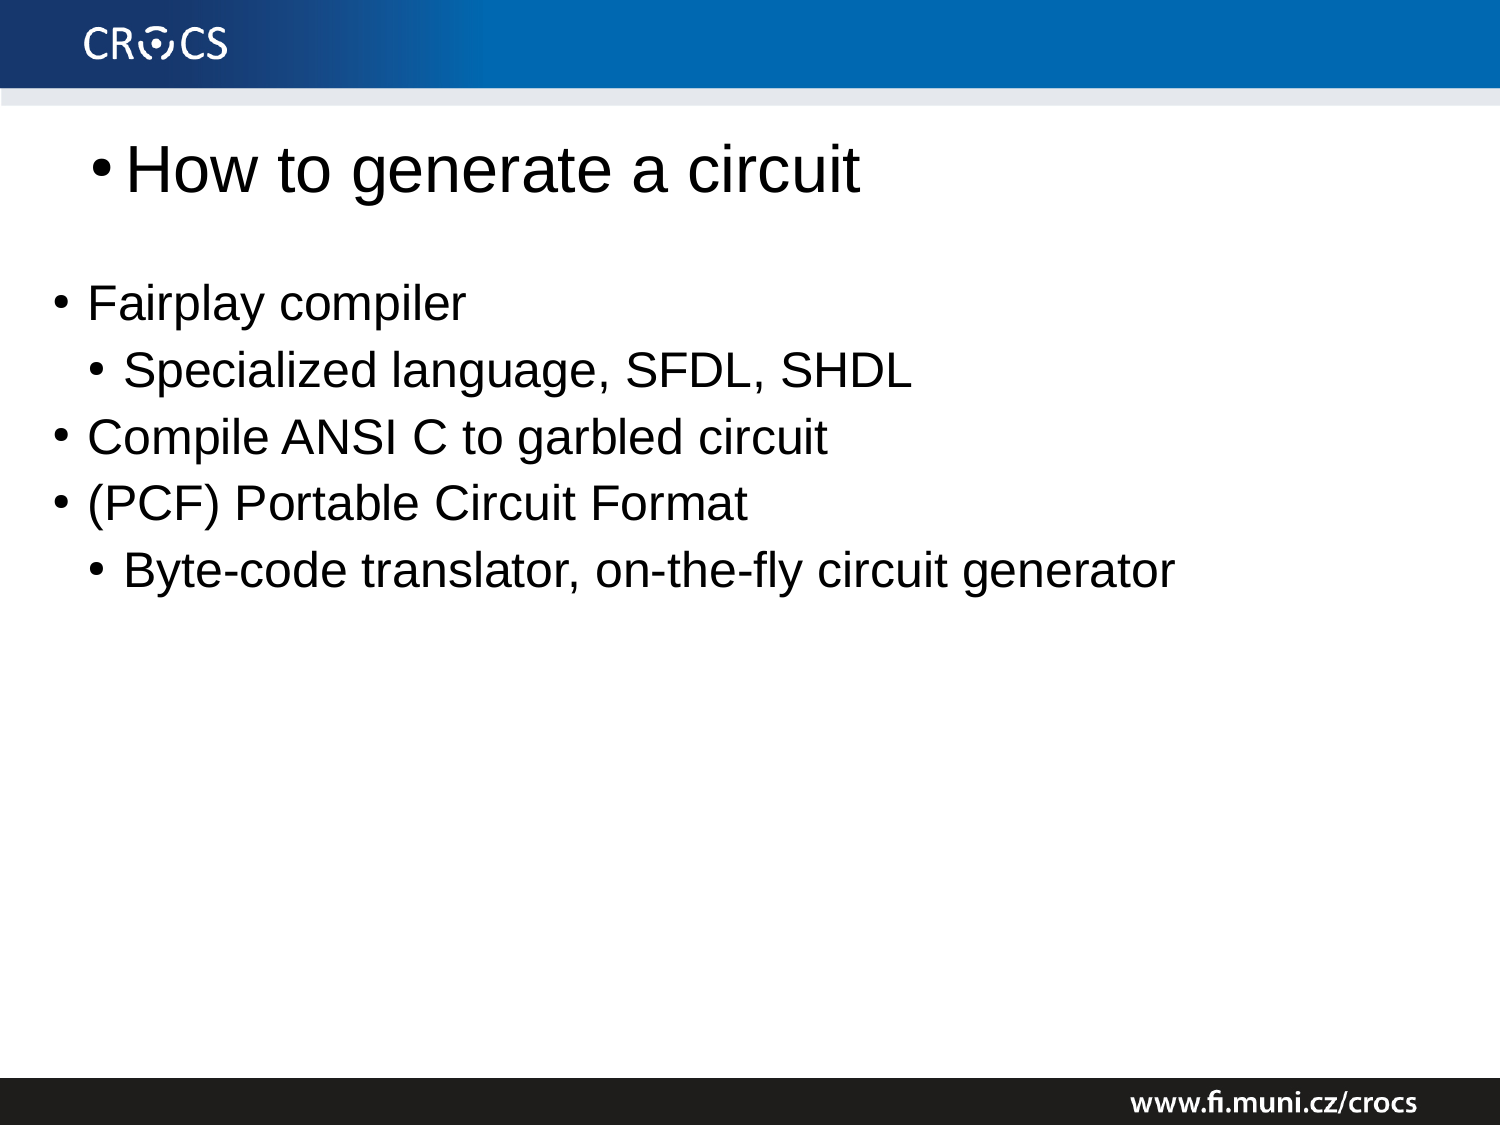

How to generate a circuit
Fairplay compiler
Specialized language, SFDL, SHDL
Compile ANSI C to garbled circuit
(PCF) Portable Circuit Format
Byte-code translator, on-the-fly circuit generator